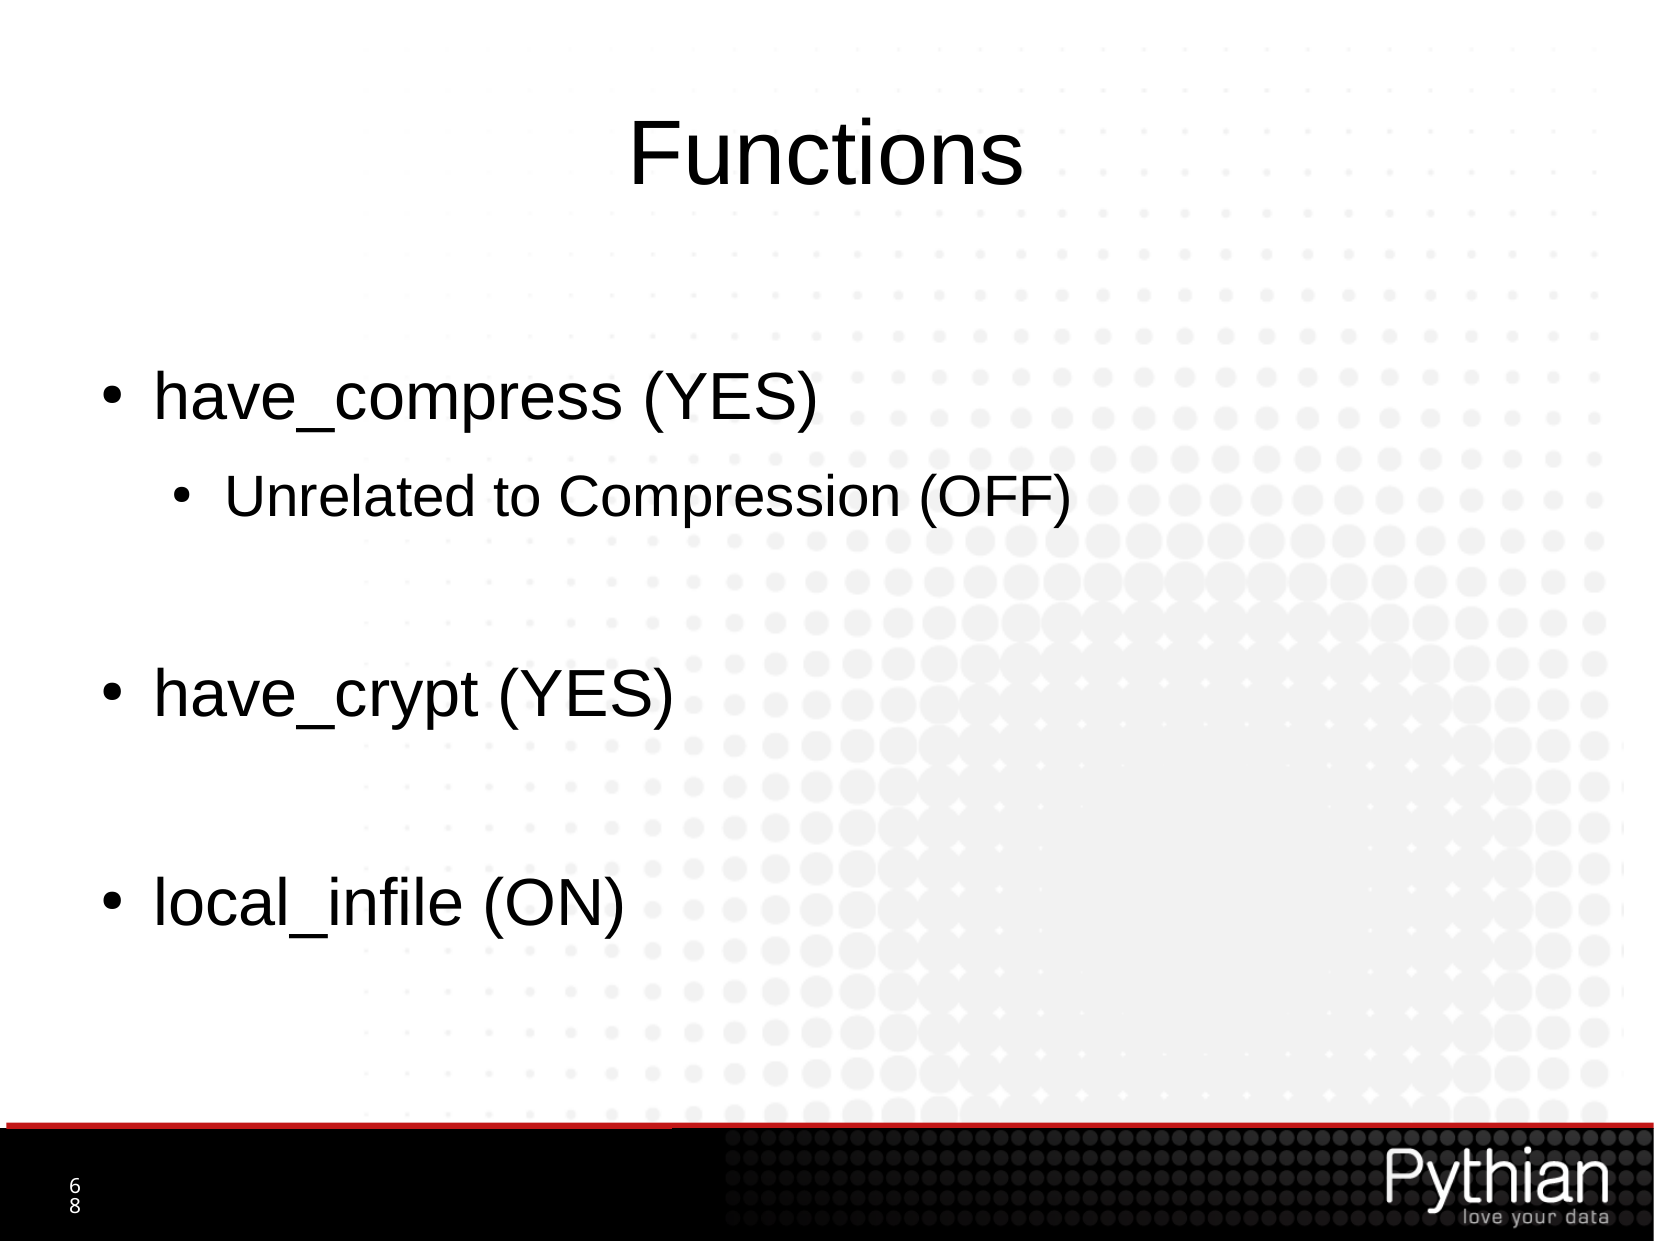

# Functions
have_compress (YES)
Unrelated to Compression (OFF)
have_crypt (YES)
local_infile (ON)